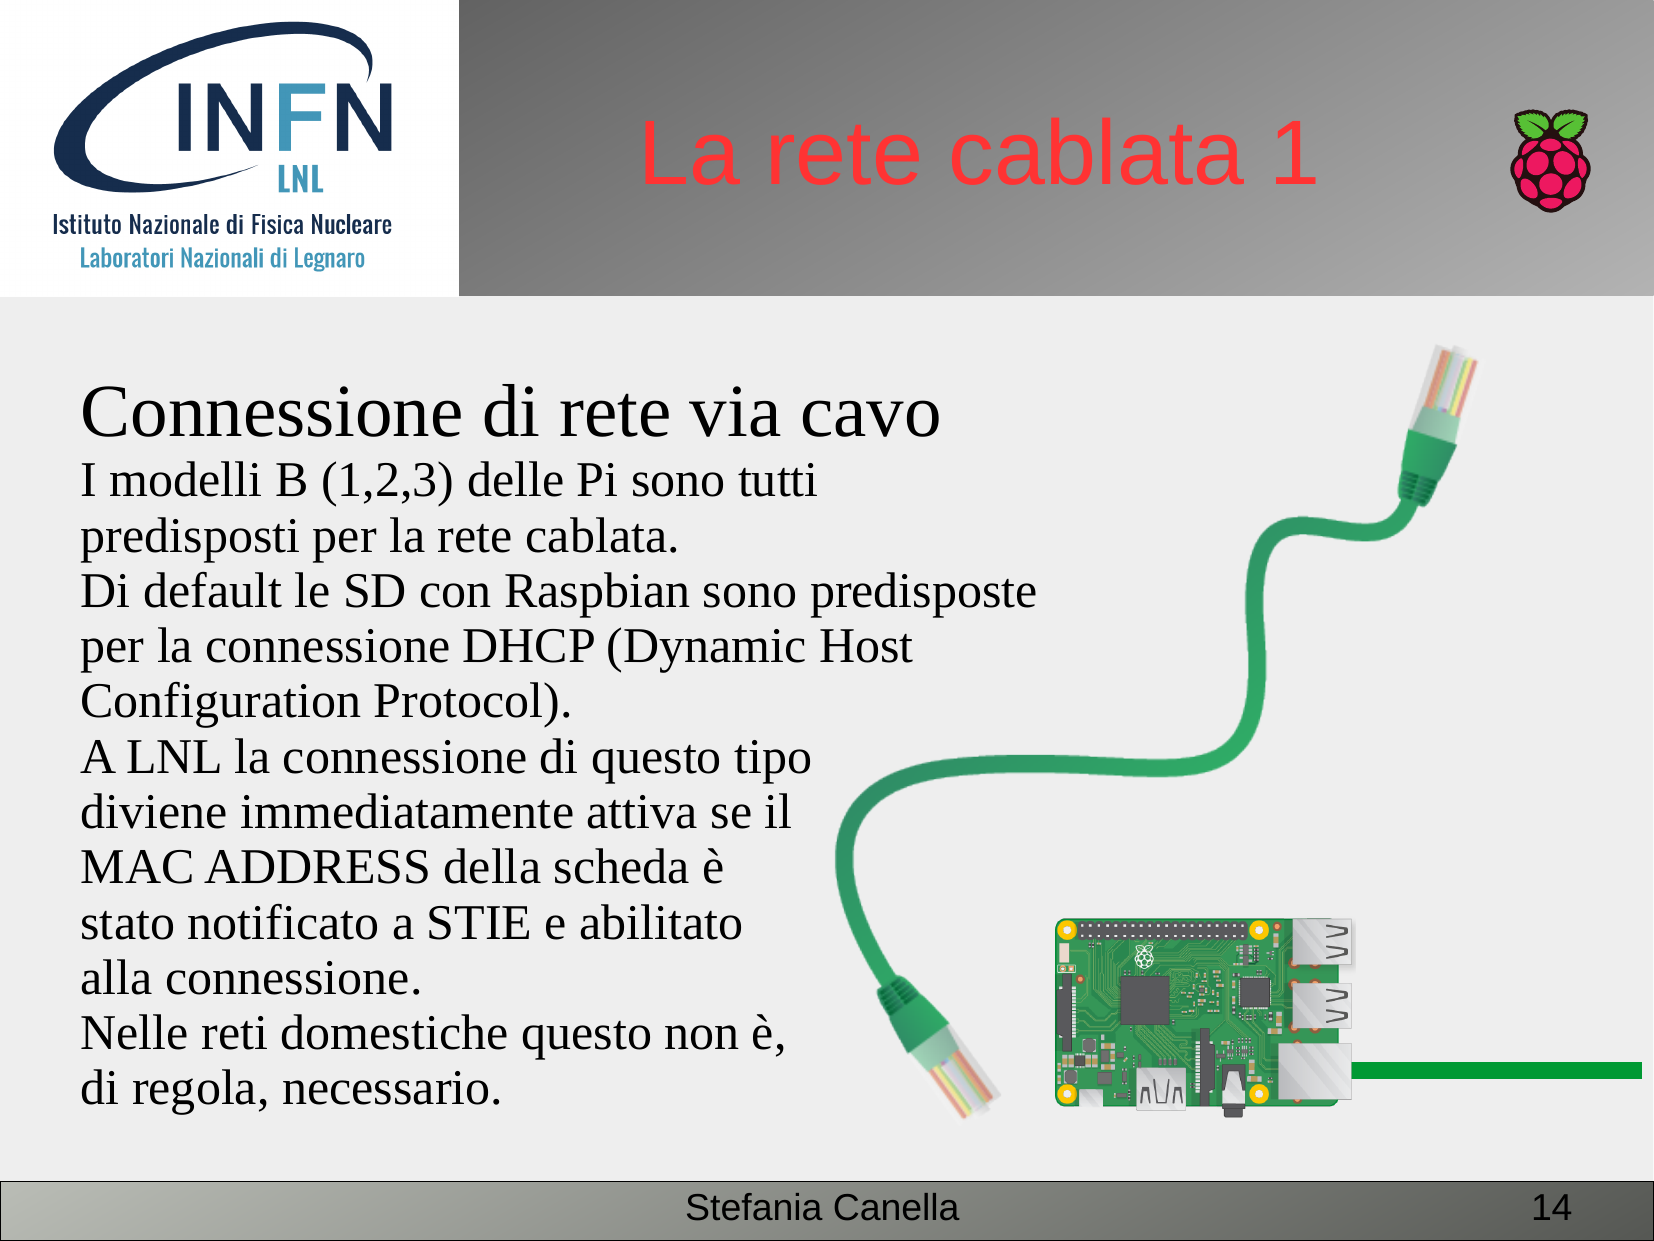

# La rete cablata 1
Connessione di rete via cavo
I modelli B (1,2,3) delle Pi sono tutti
predisposti per la rete cablata.
Di default le SD con Raspbian sono predisposte per la connessione DHCP (Dynamic Host Configuration Protocol).
A LNL la connessione di questo tipo
diviene immediatamente attiva se il
MAC ADDRESS della scheda è
stato notificato a STIE e abilitato
alla connessione.
Nelle reti domestiche questo non è,
di regola, necessario.
Stefania Canella